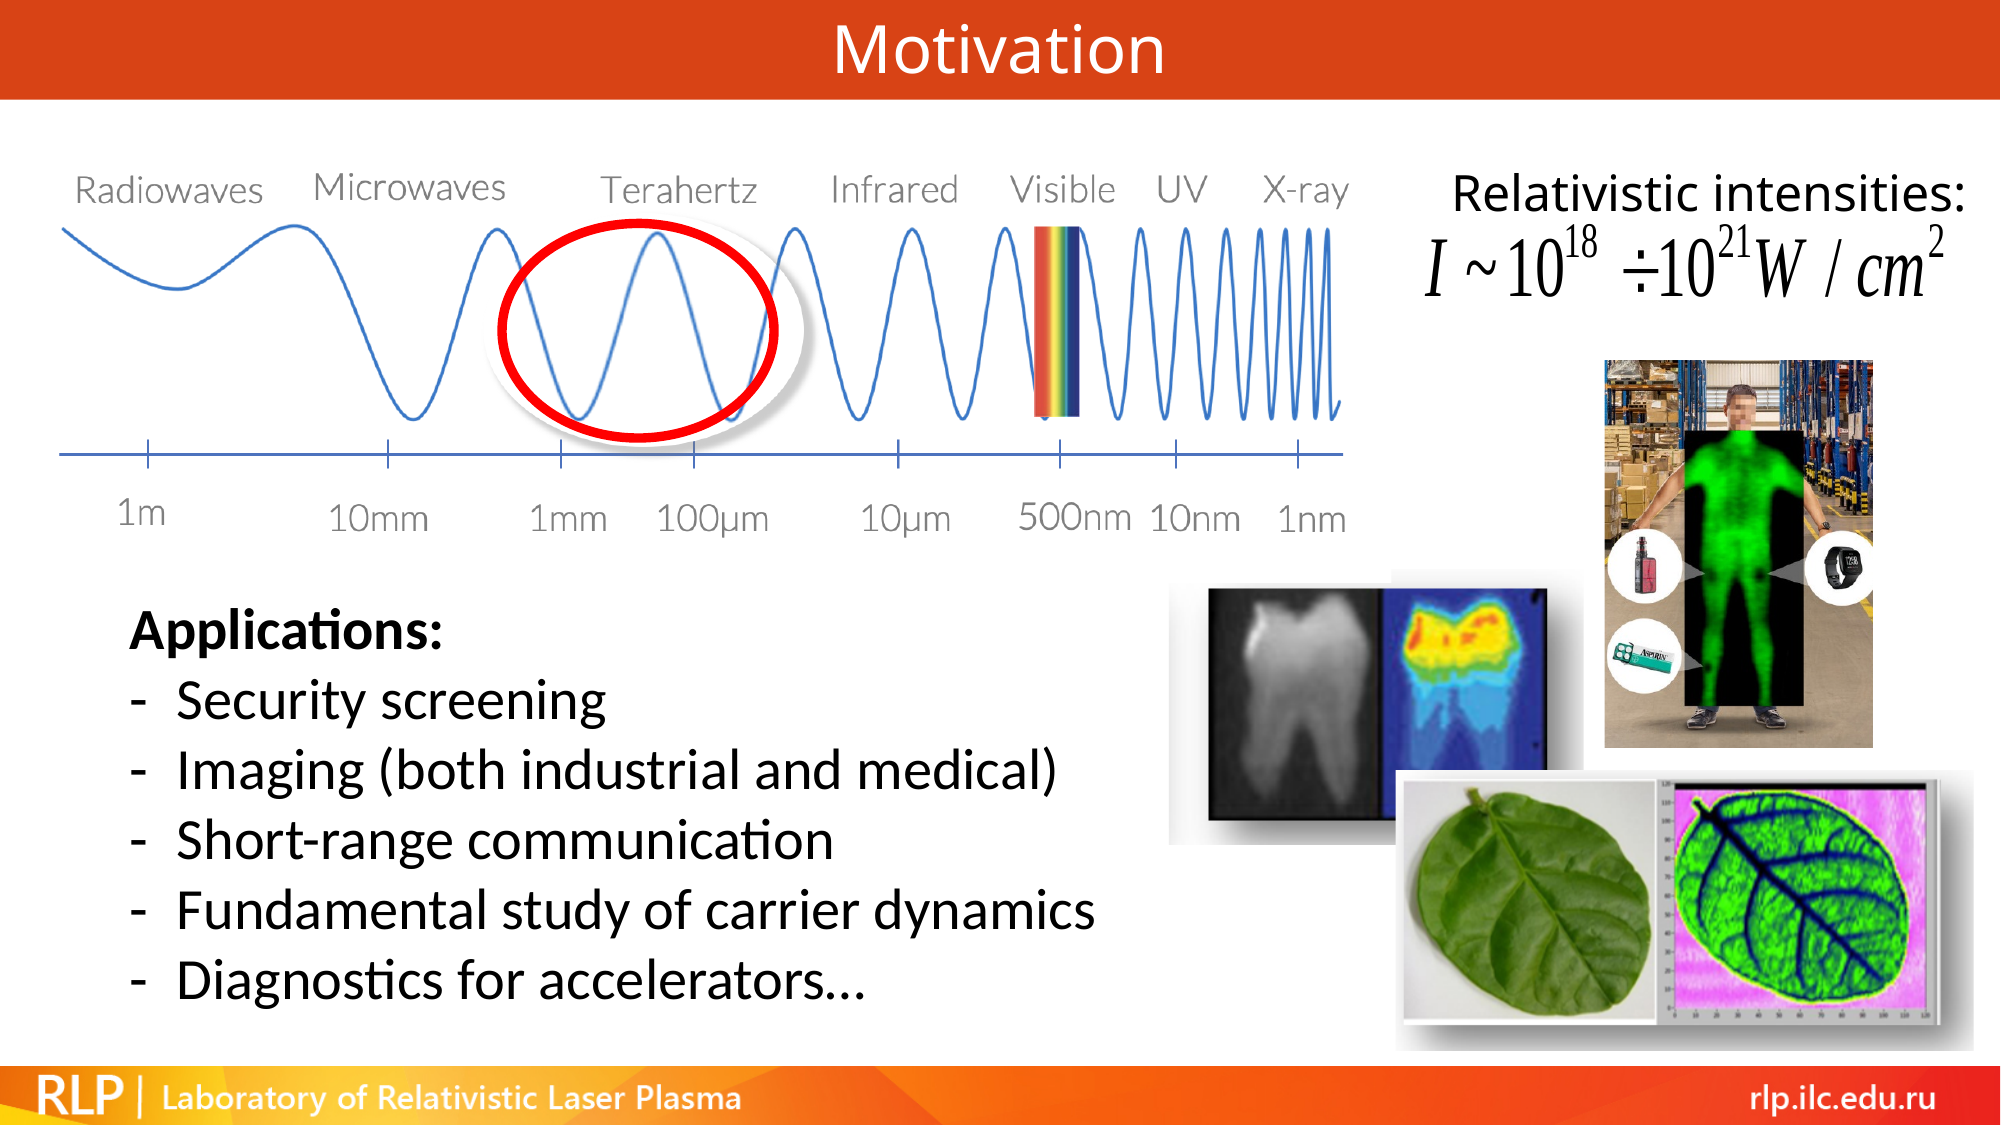

Motivation
Relativistic intensities:
Applications:
Security screening
Imaging (both industrial and medical)
Short-range communication
Fundamental study of carrier dynamics
Diagnostics for accelerators…